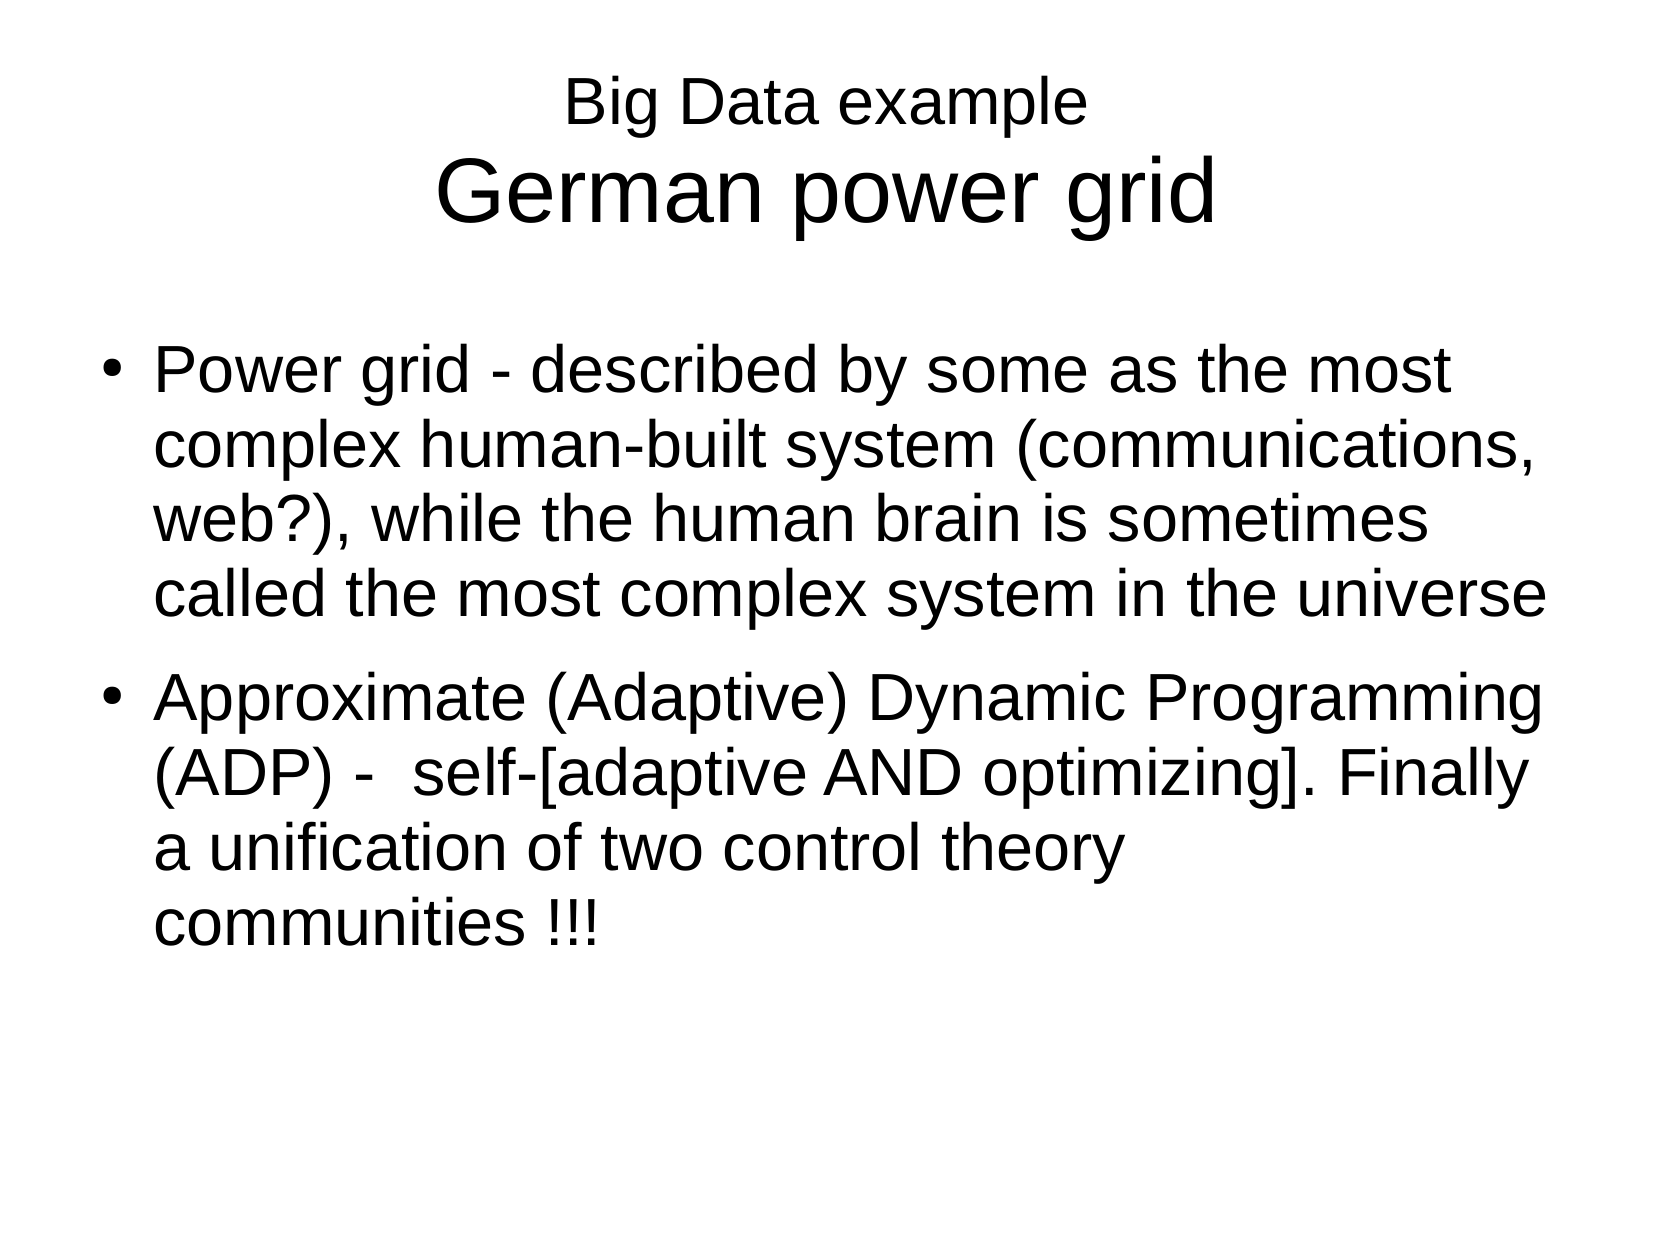

# Big Data example German power grid
Power grid - described by some as the most complex human-built system (communications, web?), while the human brain is sometimes called the most complex system in the universe
Approximate (Adaptive) Dynamic Programming (ADP) - self-[adaptive AND optimizing]. Finally a unification of two control theory communities !!!